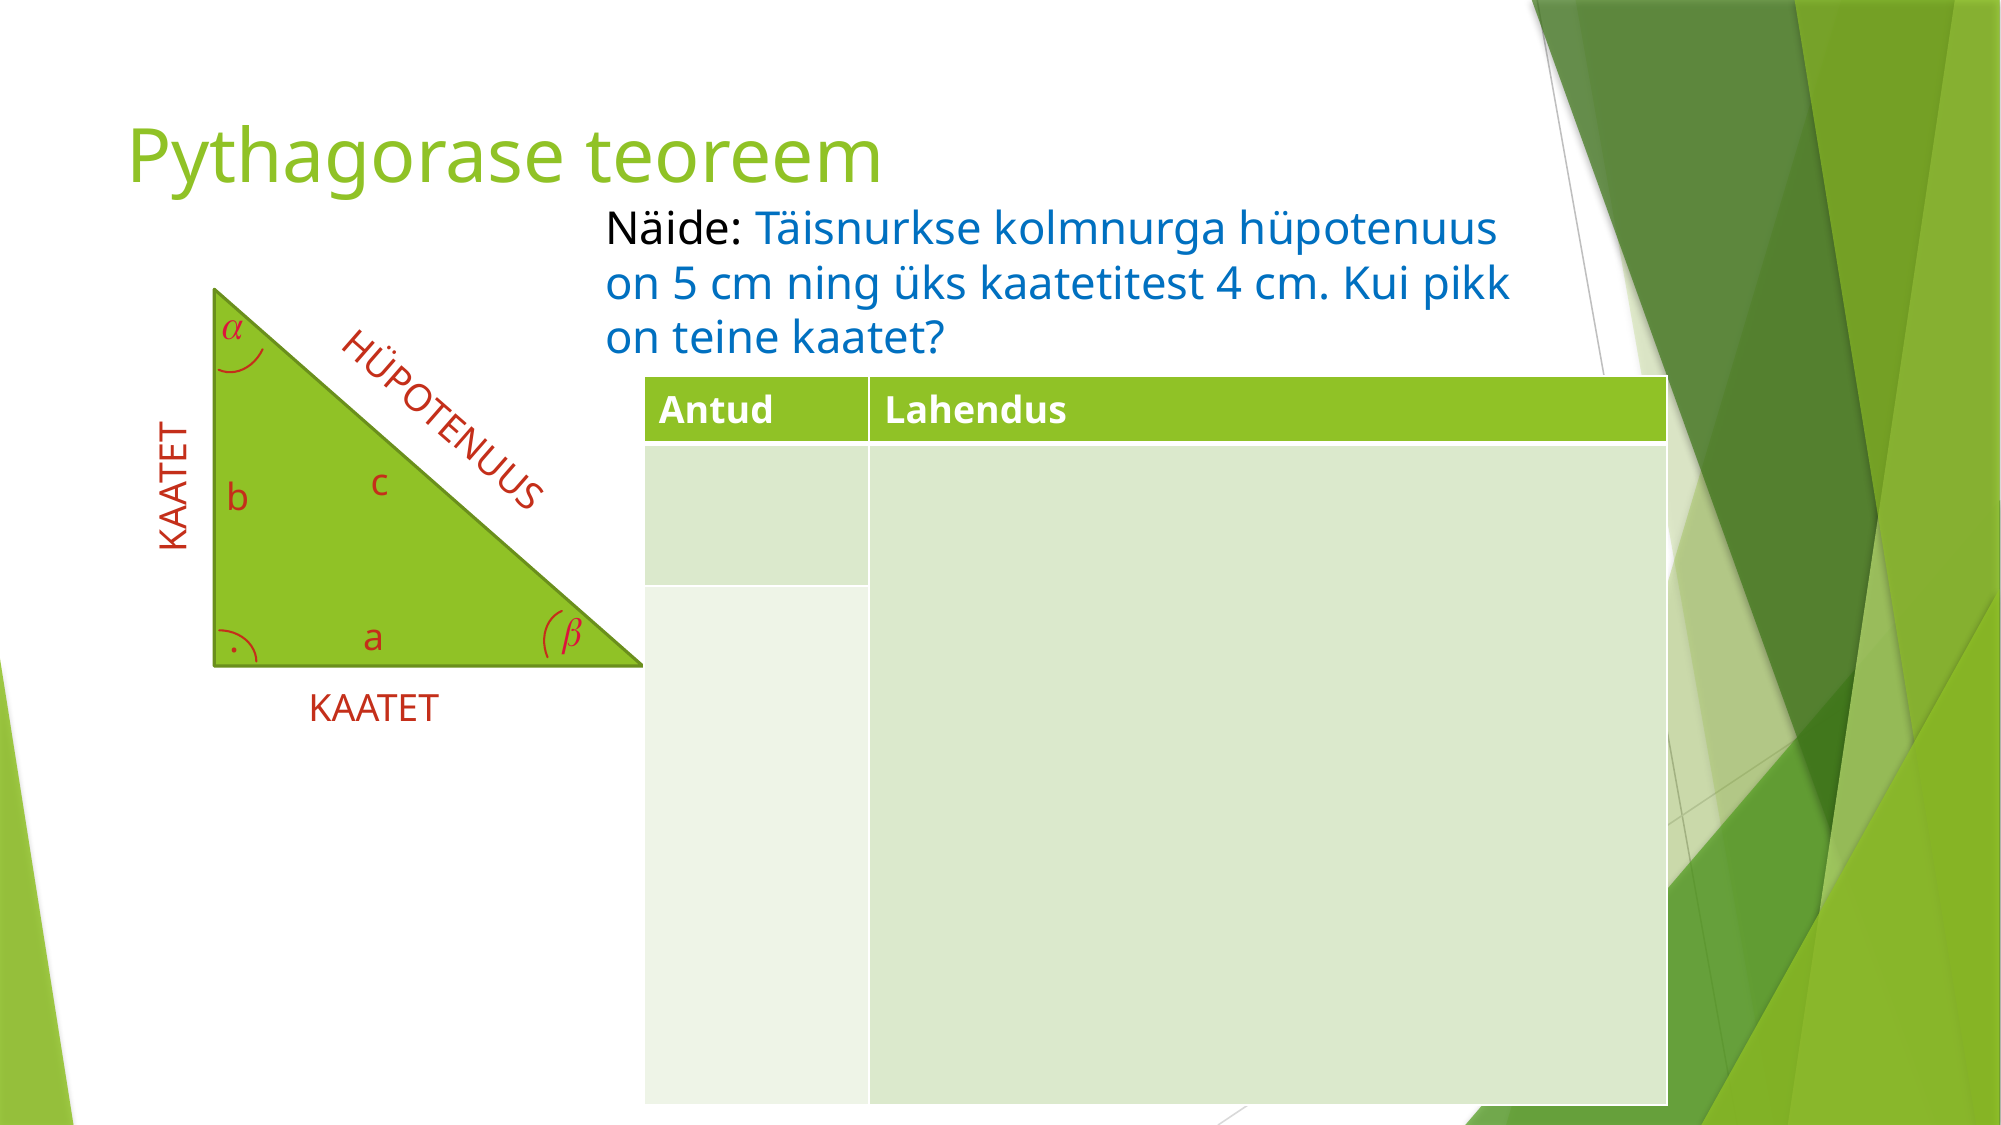

# Pythagorase teoreem
Näide: Täisnurkse kolmnurga hüpotenuus on 5 cm ning üks kaatetitest 4 cm. Kui pikk on teine kaatet?
| Antud | Lahendus |
| --- | --- |
| | |
| | |
HÜPOTENUUS
c
KAATET
b
a
.
KAATET